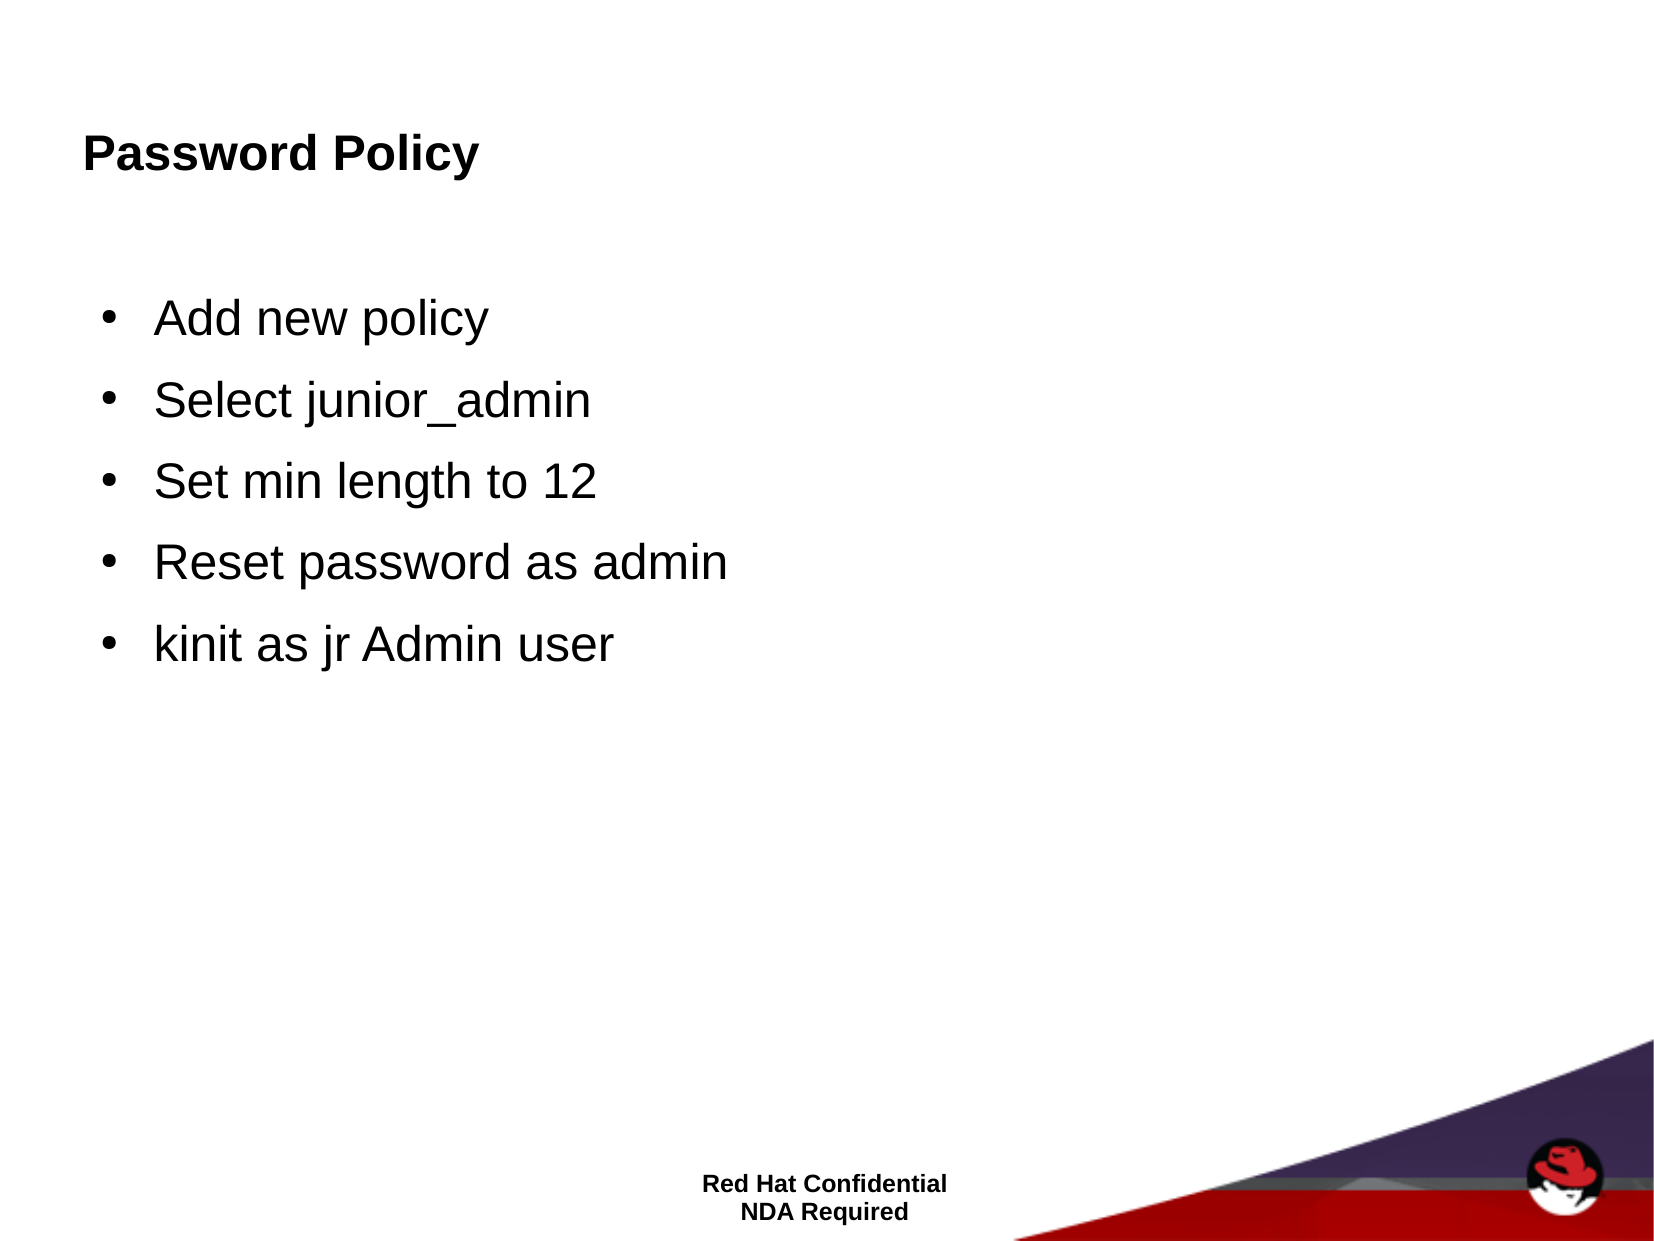

# Password Policy
Add new policy
Select junior_admin
Set min length to 12
Reset password as admin
kinit as jr Admin user